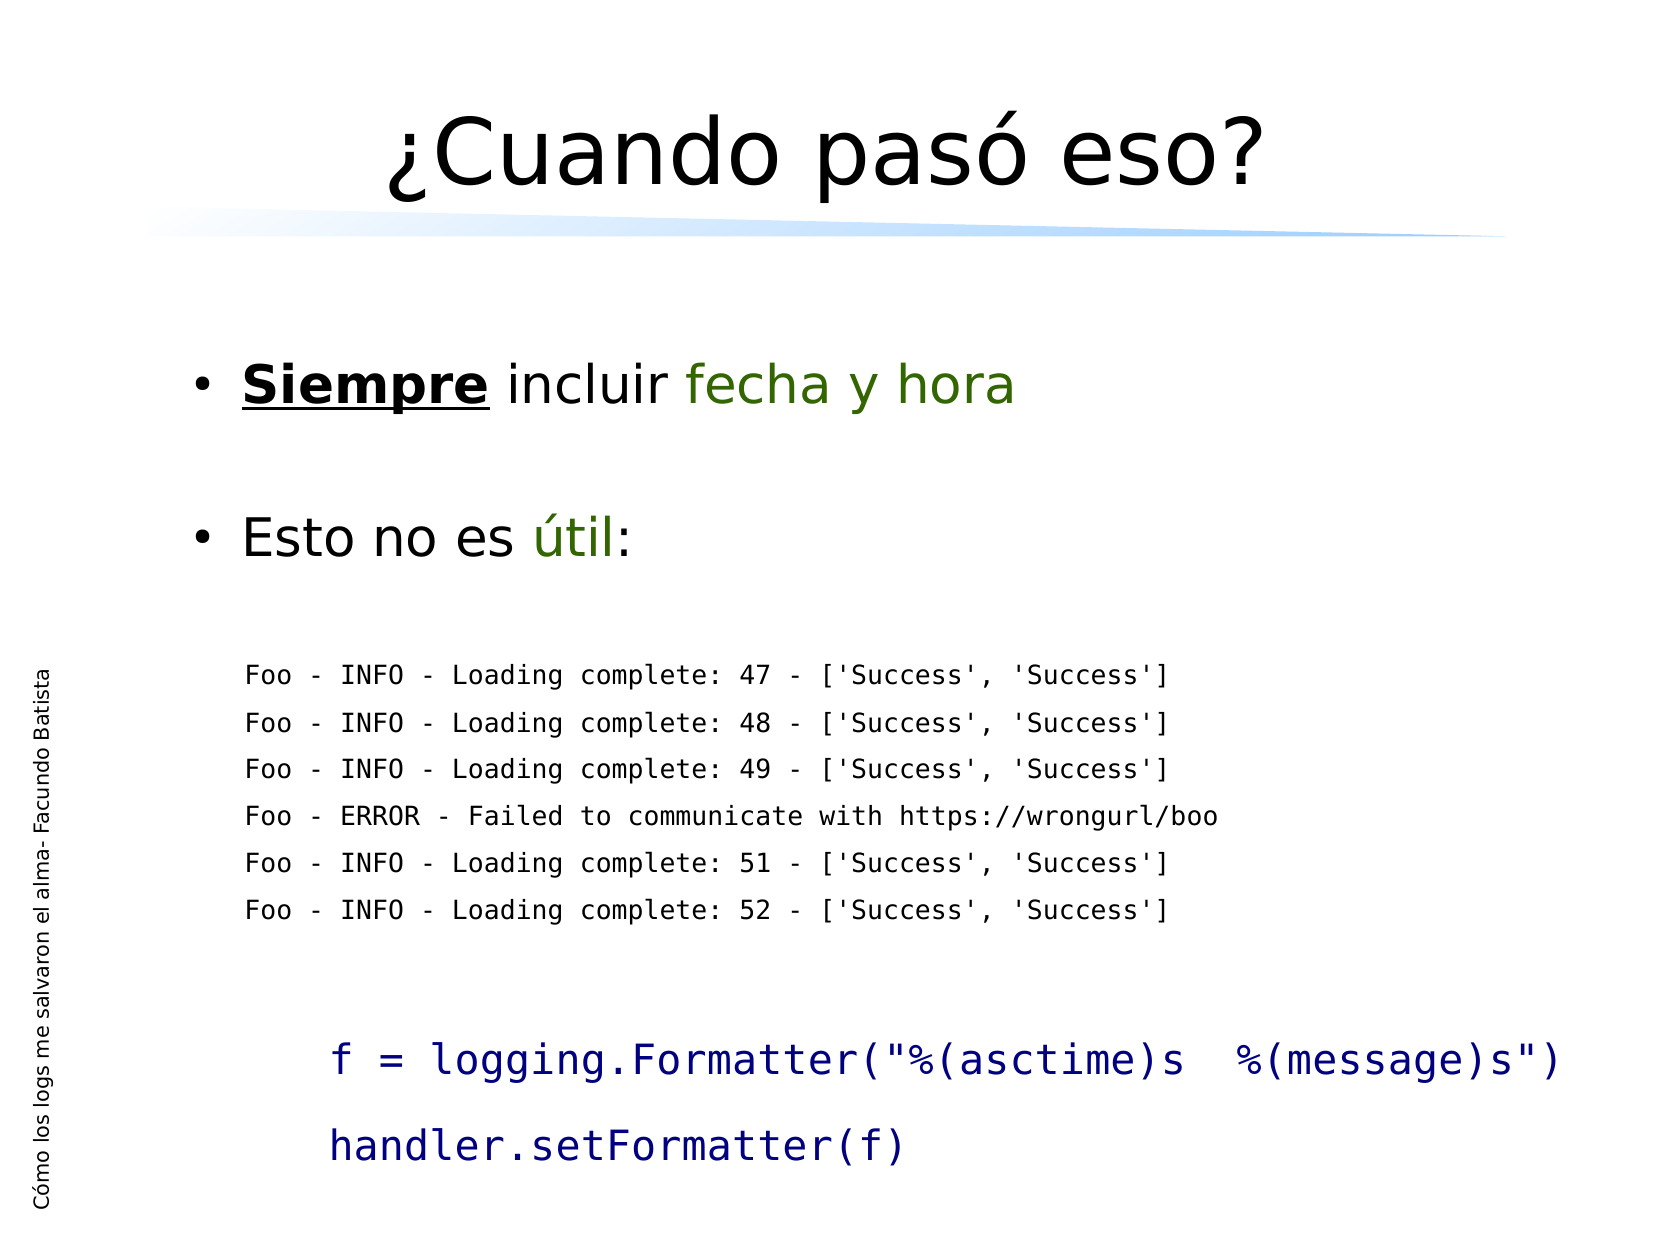

# ¿Cuando pasó eso?
Siempre incluir fecha y hora
Esto no es útil:
		Foo - INFO - Loading complete: 47 - ['Success', 'Success']
		Foo - INFO - Loading complete: 48 - ['Success', 'Success']
		Foo - INFO - Loading complete: 49 - ['Success', 'Success']
		Foo - ERROR - Failed to communicate with https://wrongurl/boo
		Foo - INFO - Loading complete: 51 - ['Success', 'Success']
		Foo - INFO - Loading complete: 52 - ['Success', 'Success']
 f = logging.Formatter("%(asctime)s %(message)s")
 handler.setFormatter(f)